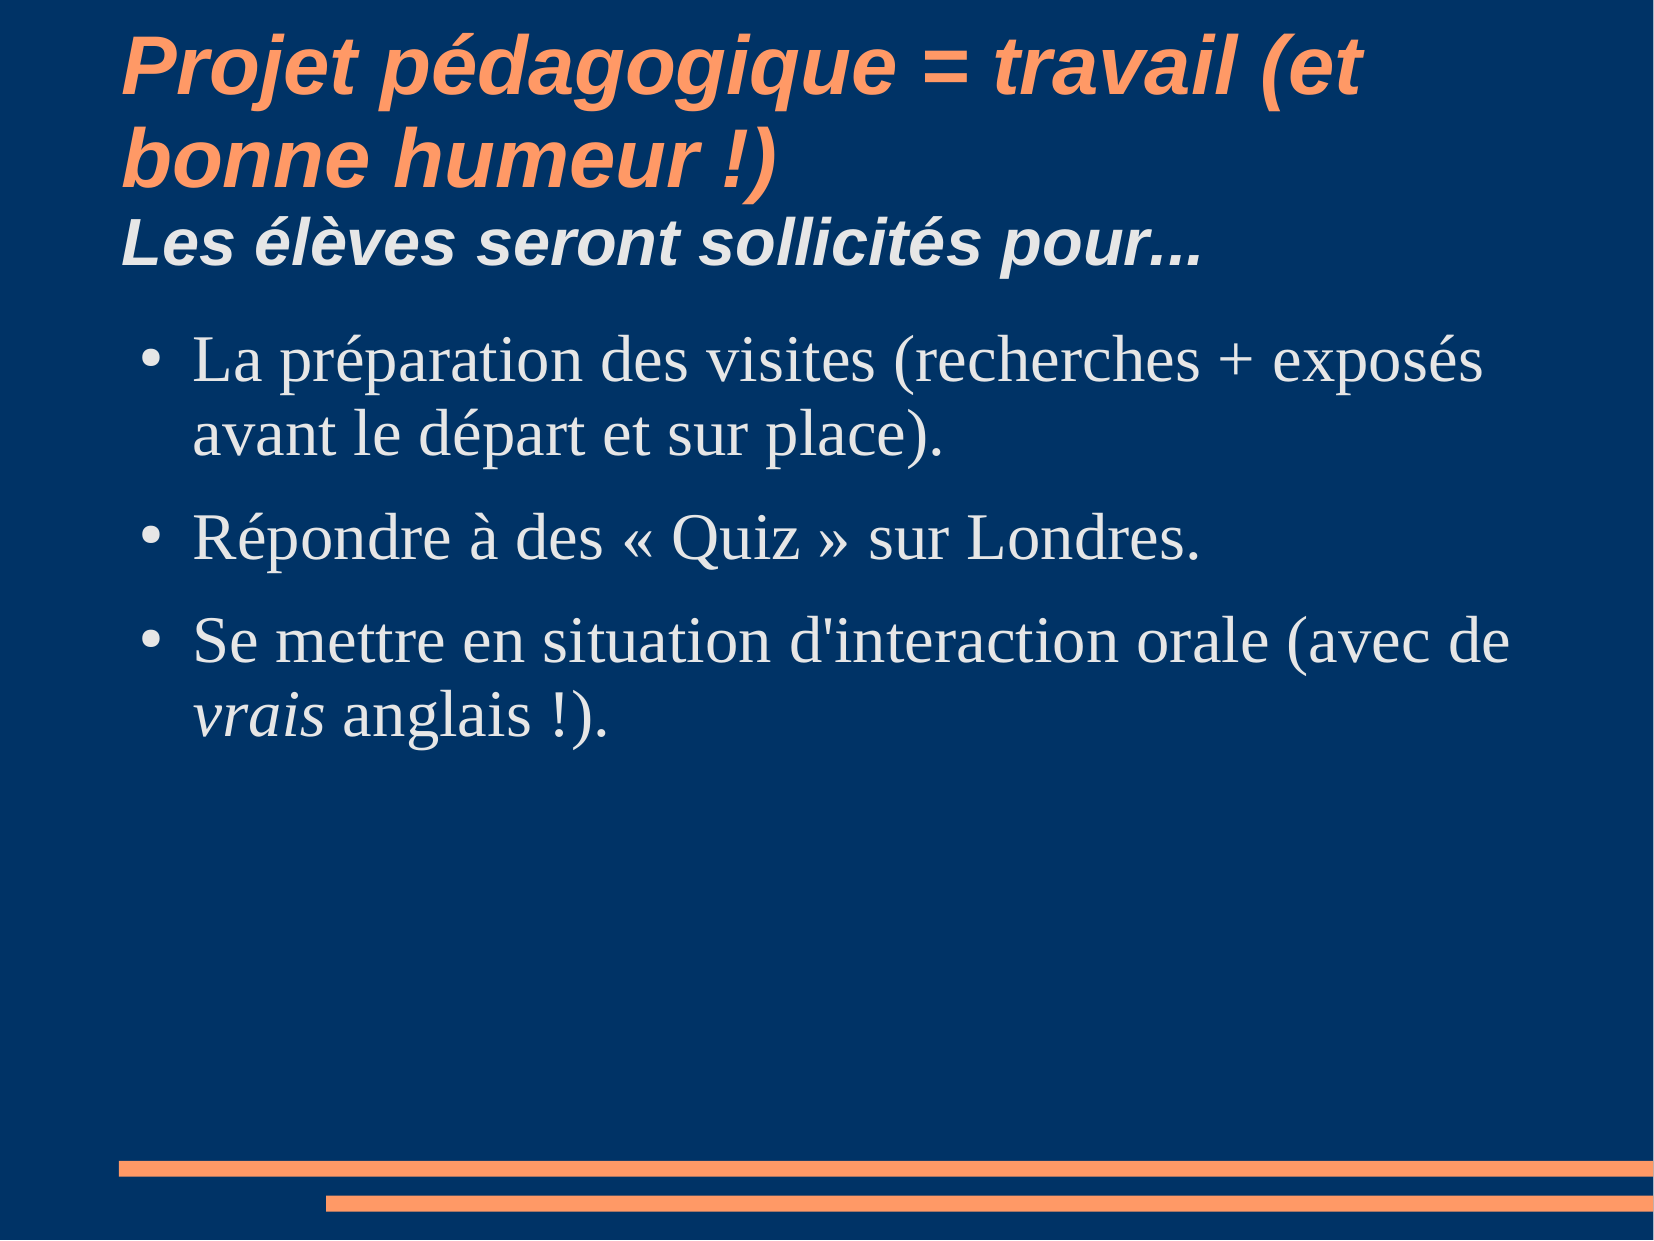

# Projet pédagogique = travail (et bonne humeur !) Les élèves seront sollicités pour...
La préparation des visites (recherches + exposés avant le départ et sur place).
Répondre à des « Quiz » sur Londres.
Se mettre en situation d'interaction orale (avec de vrais anglais !).